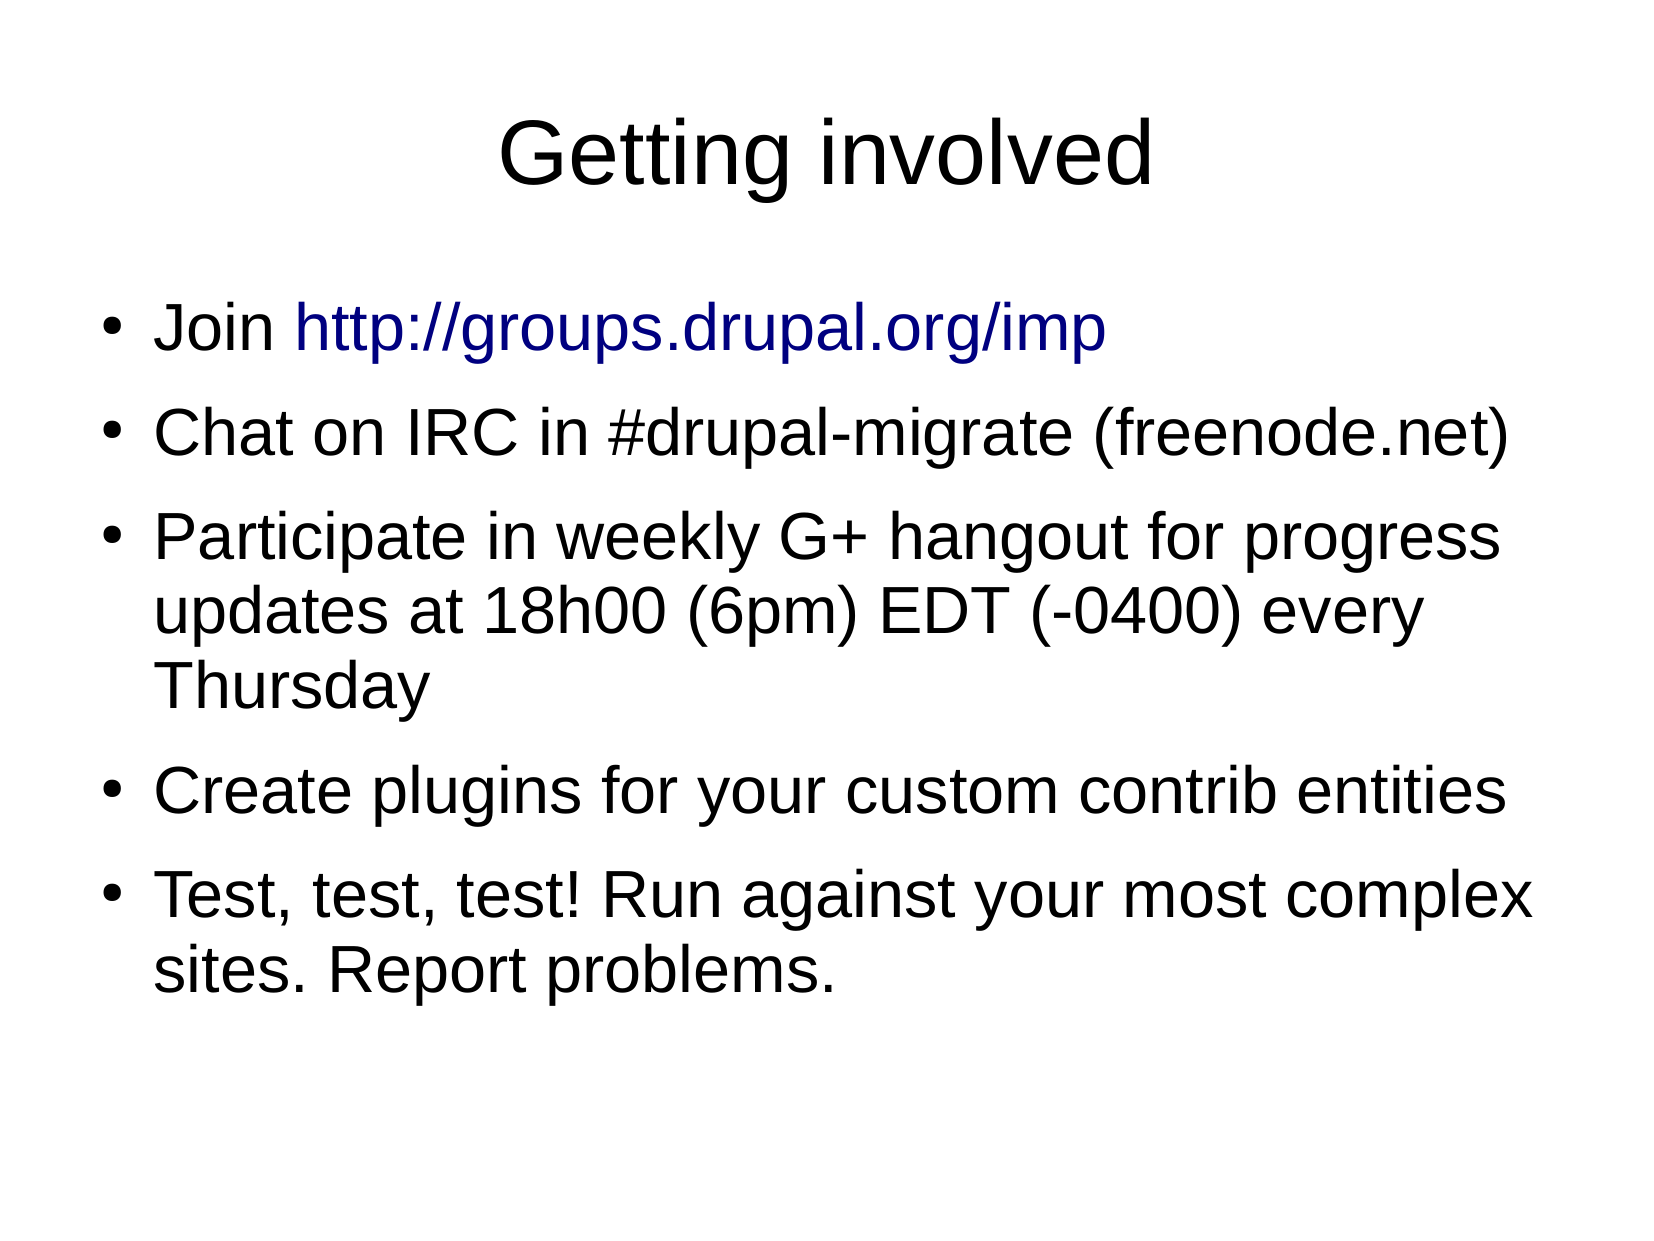

# Getting involved
Join http://groups.drupal.org/imp
Chat on IRC in #drupal-migrate (freenode.net)
Participate in weekly G+ hangout for progress updates at 18h00 (6pm) EDT (-0400) every Thursday
Create plugins for your custom contrib entities
Test, test, test! Run against your most complex sites. Report problems.